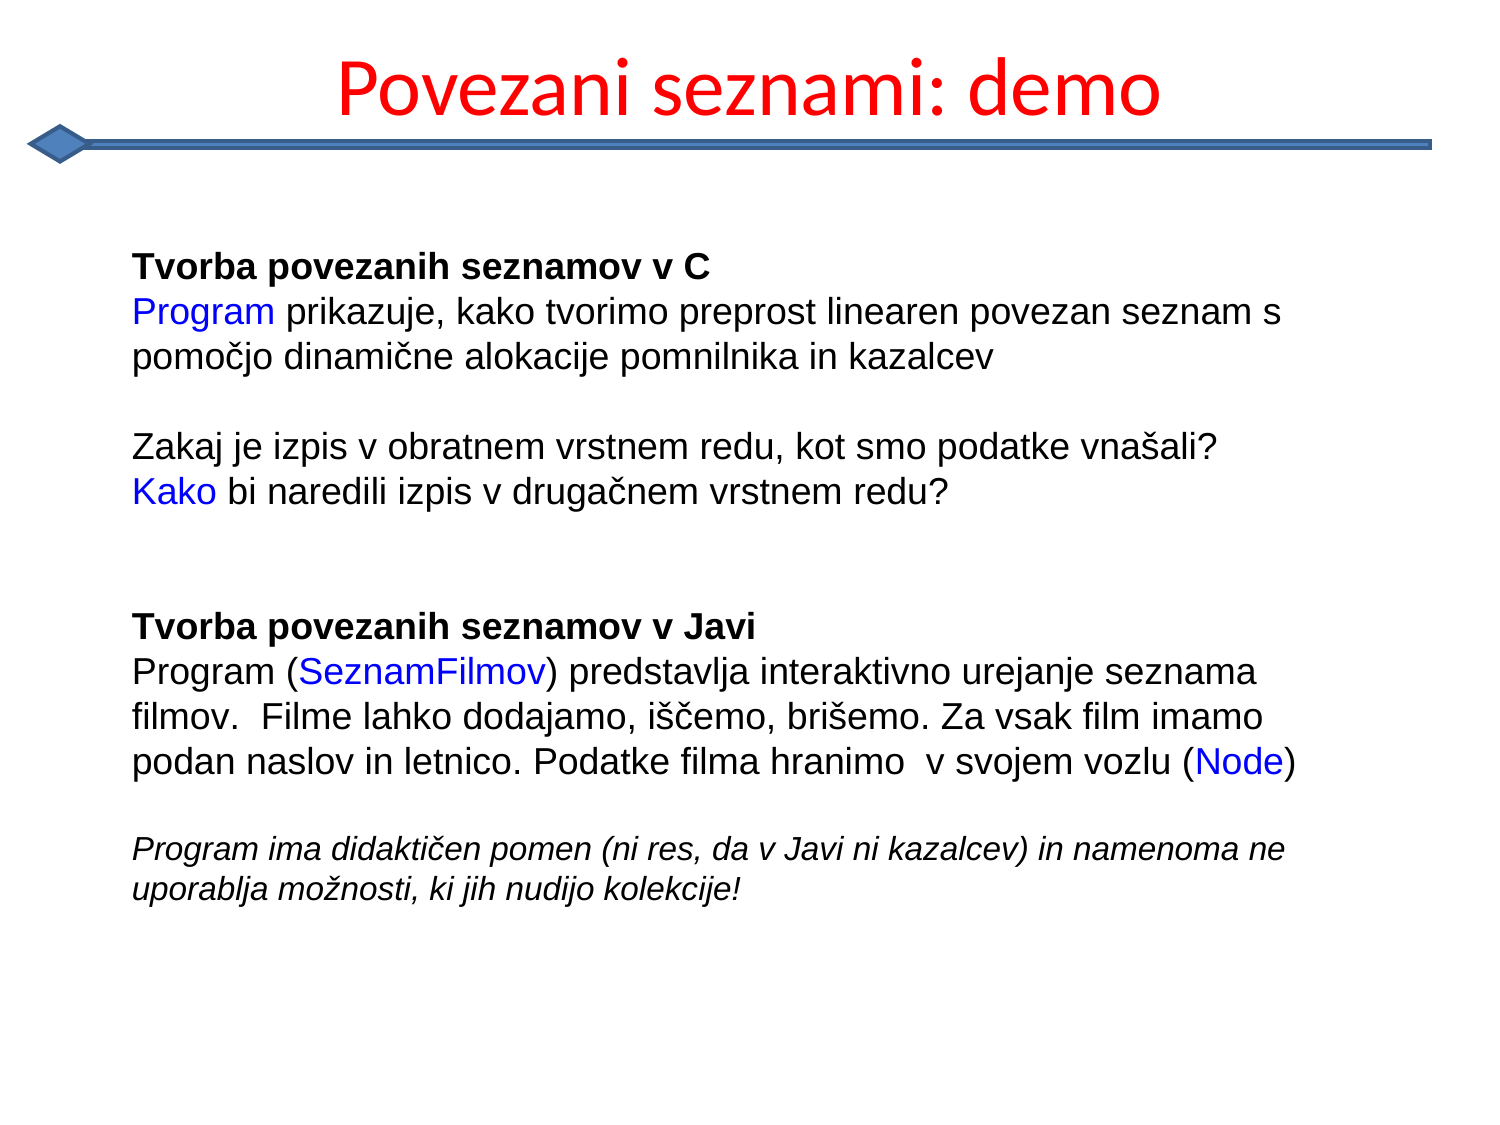

# Povezani seznami: demo
Tvorba povezanih seznamov v C
Program prikazuje, kako tvorimo preprost linearen povezan seznam s pomočjo dinamične alokacije pomnilnika in kazalcev
Zakaj je izpis v obratnem vrstnem redu, kot smo podatke vnašali? Kako bi naredili izpis v drugačnem vrstnem redu?
Tvorba povezanih seznamov v Javi
Program (SeznamFilmov) predstavlja interaktivno urejanje seznama filmov. Filme lahko dodajamo, iščemo, brišemo. Za vsak film imamo podan naslov in letnico. Podatke filma hranimo v svojem vozlu (Node)
Program ima didaktičen pomen (ni res, da v Javi ni kazalcev) in namenoma ne uporablja možnosti, ki jih nudijo kolekcije!